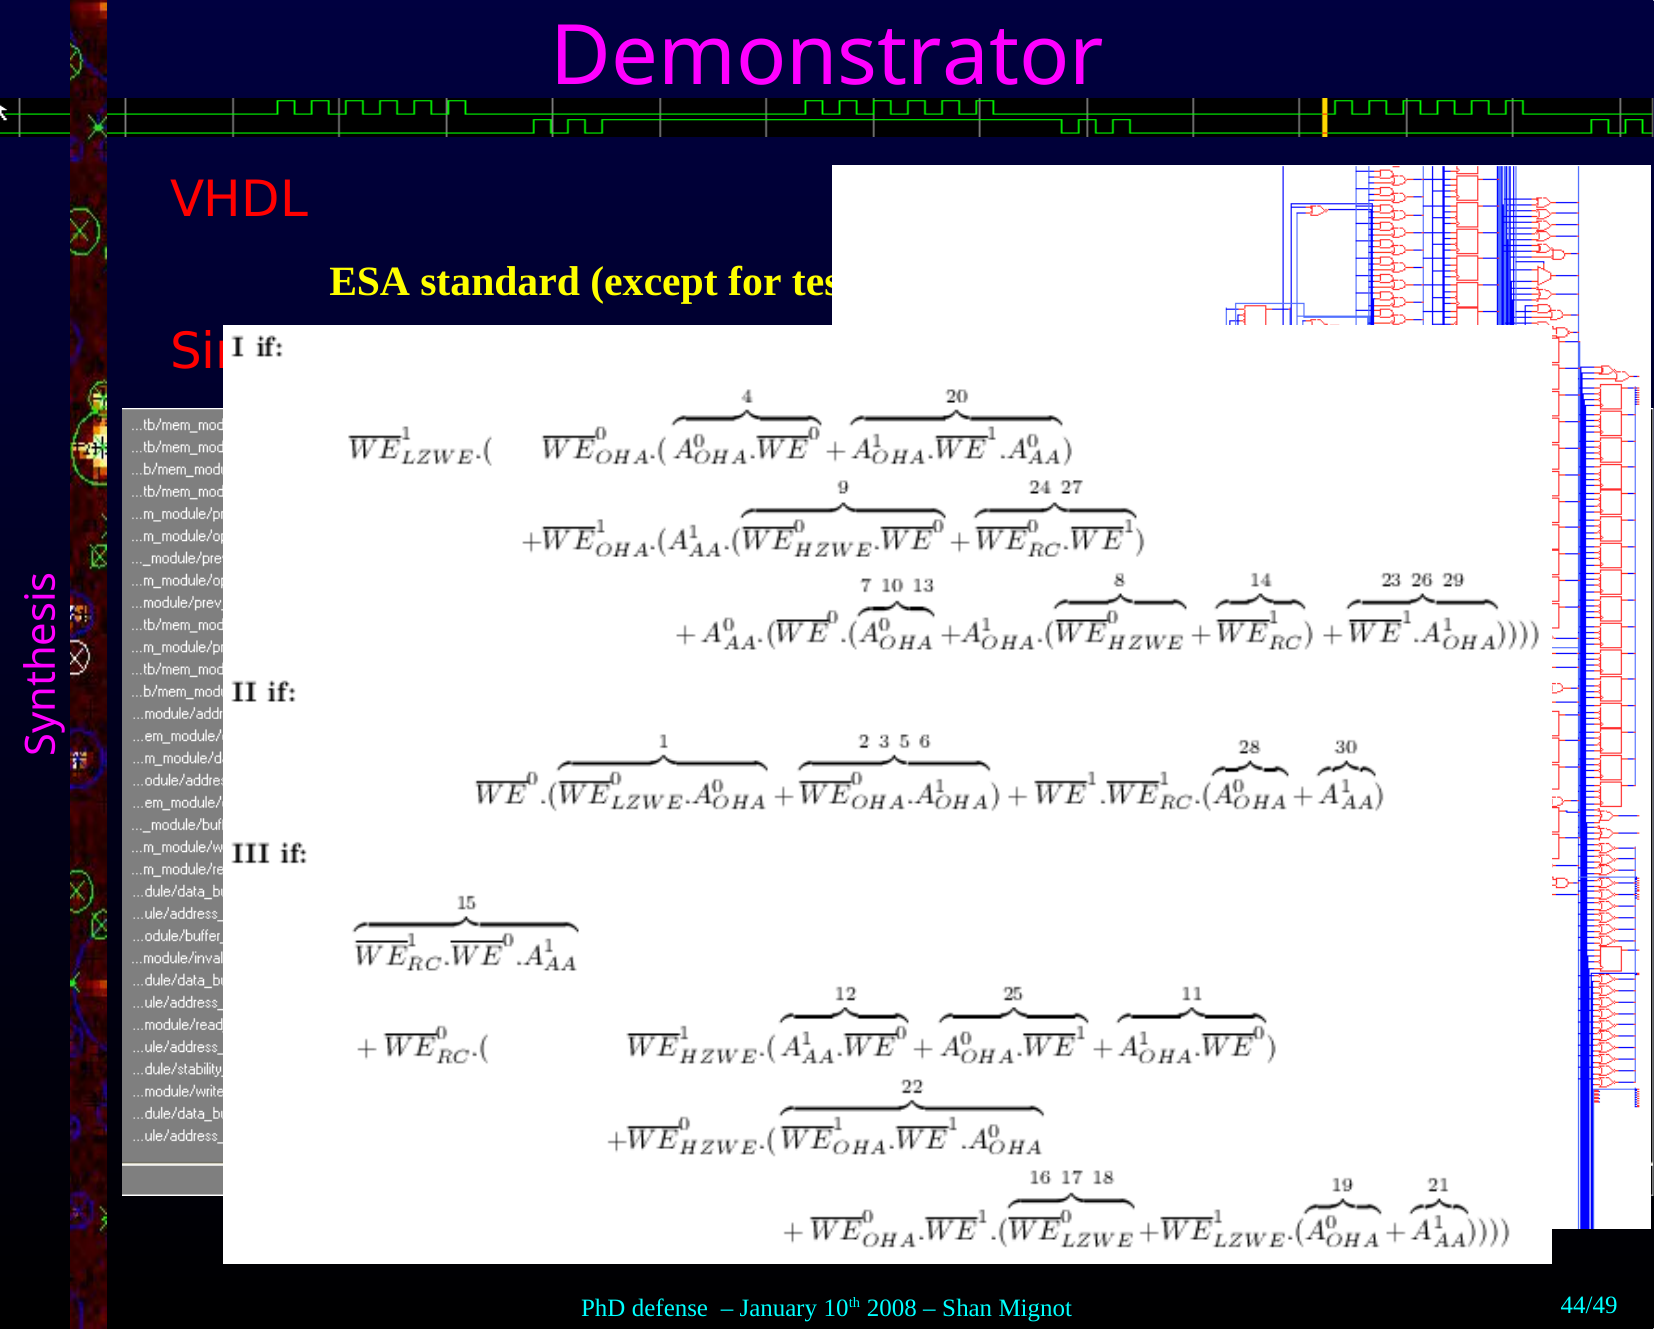

# Demonstrator
VHDL
ESA standard (except for testing: verification & validation)
Simulation
validated pre-synthesis & post-synthesis
Synthesis
14722 cells > ProASIC3E 600 	→ ProASIC3E 1500 (100% margin)
slow routing
target: RTAX-S 1000 (ITAR)
Synthesis
PhD defense – January 10th 2008 – Shan Mignot